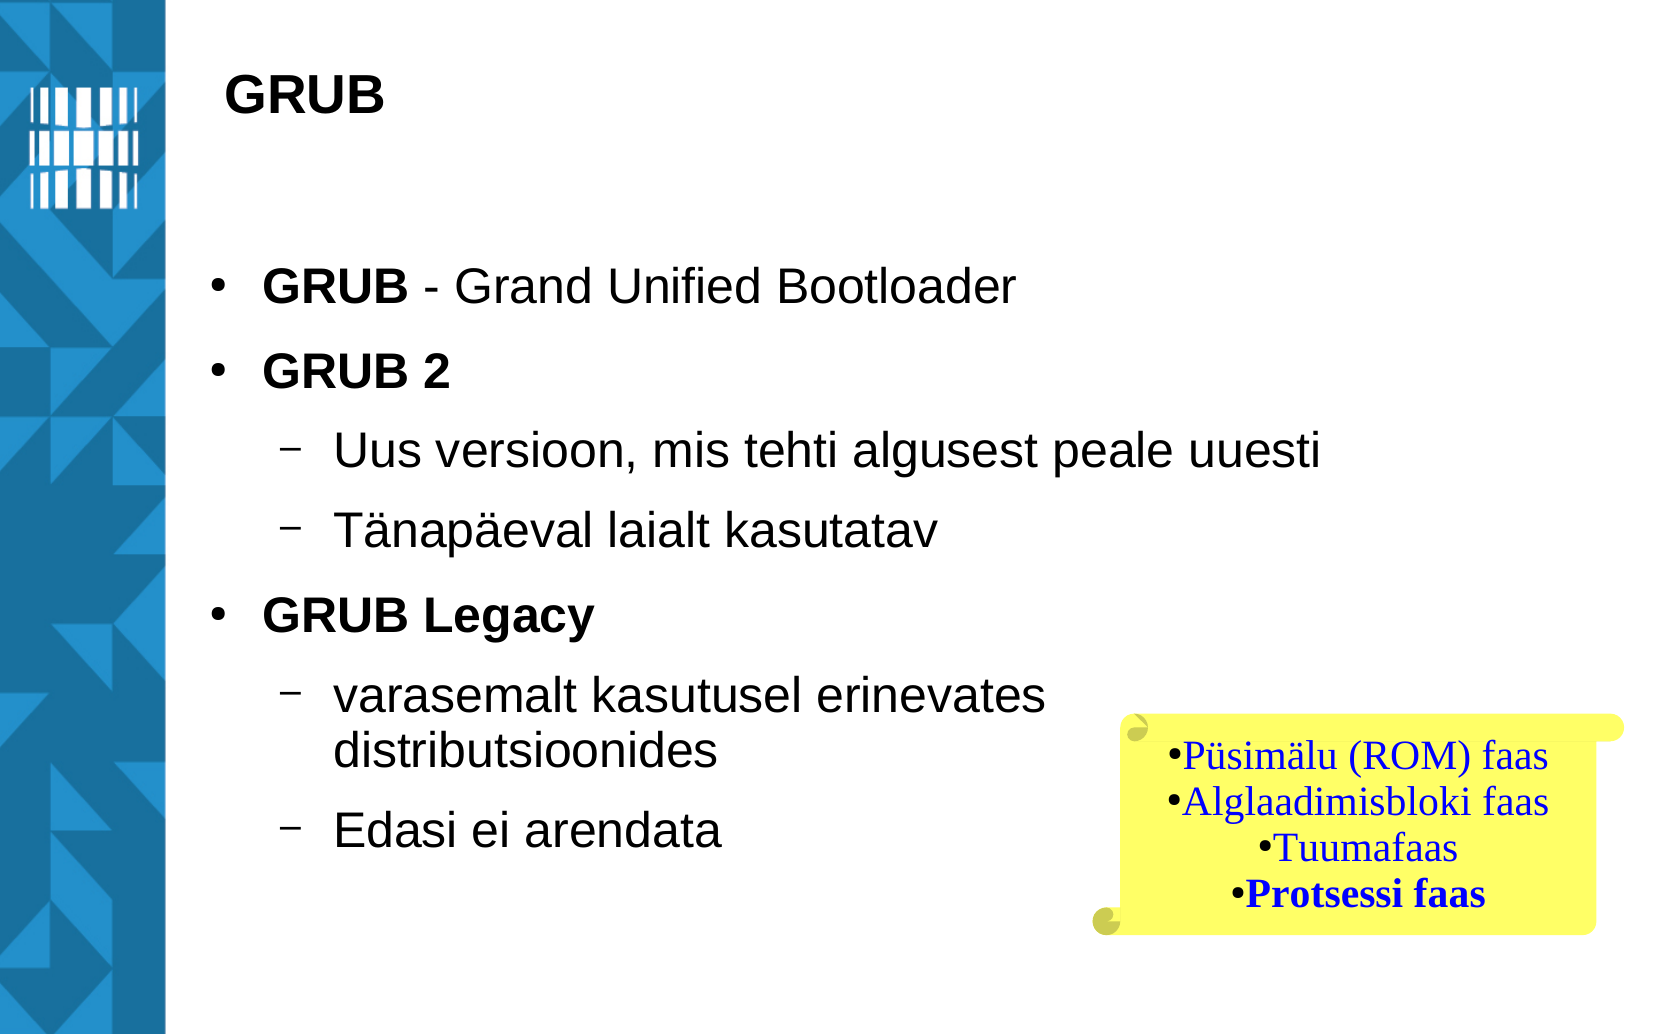

# GRUB
GRUB - Grand Unified Bootloader
GRUB 2
Uus versioon, mis tehti algusest peale uuesti
Tänapäeval laialt kasutatav
GRUB Legacy
varasemalt kasutusel erinevates distributsioonides
Edasi ei arendata
Püsimälu (ROM) faas
Alglaadimisbloki faas
Tuumafaas
Protsessi faas